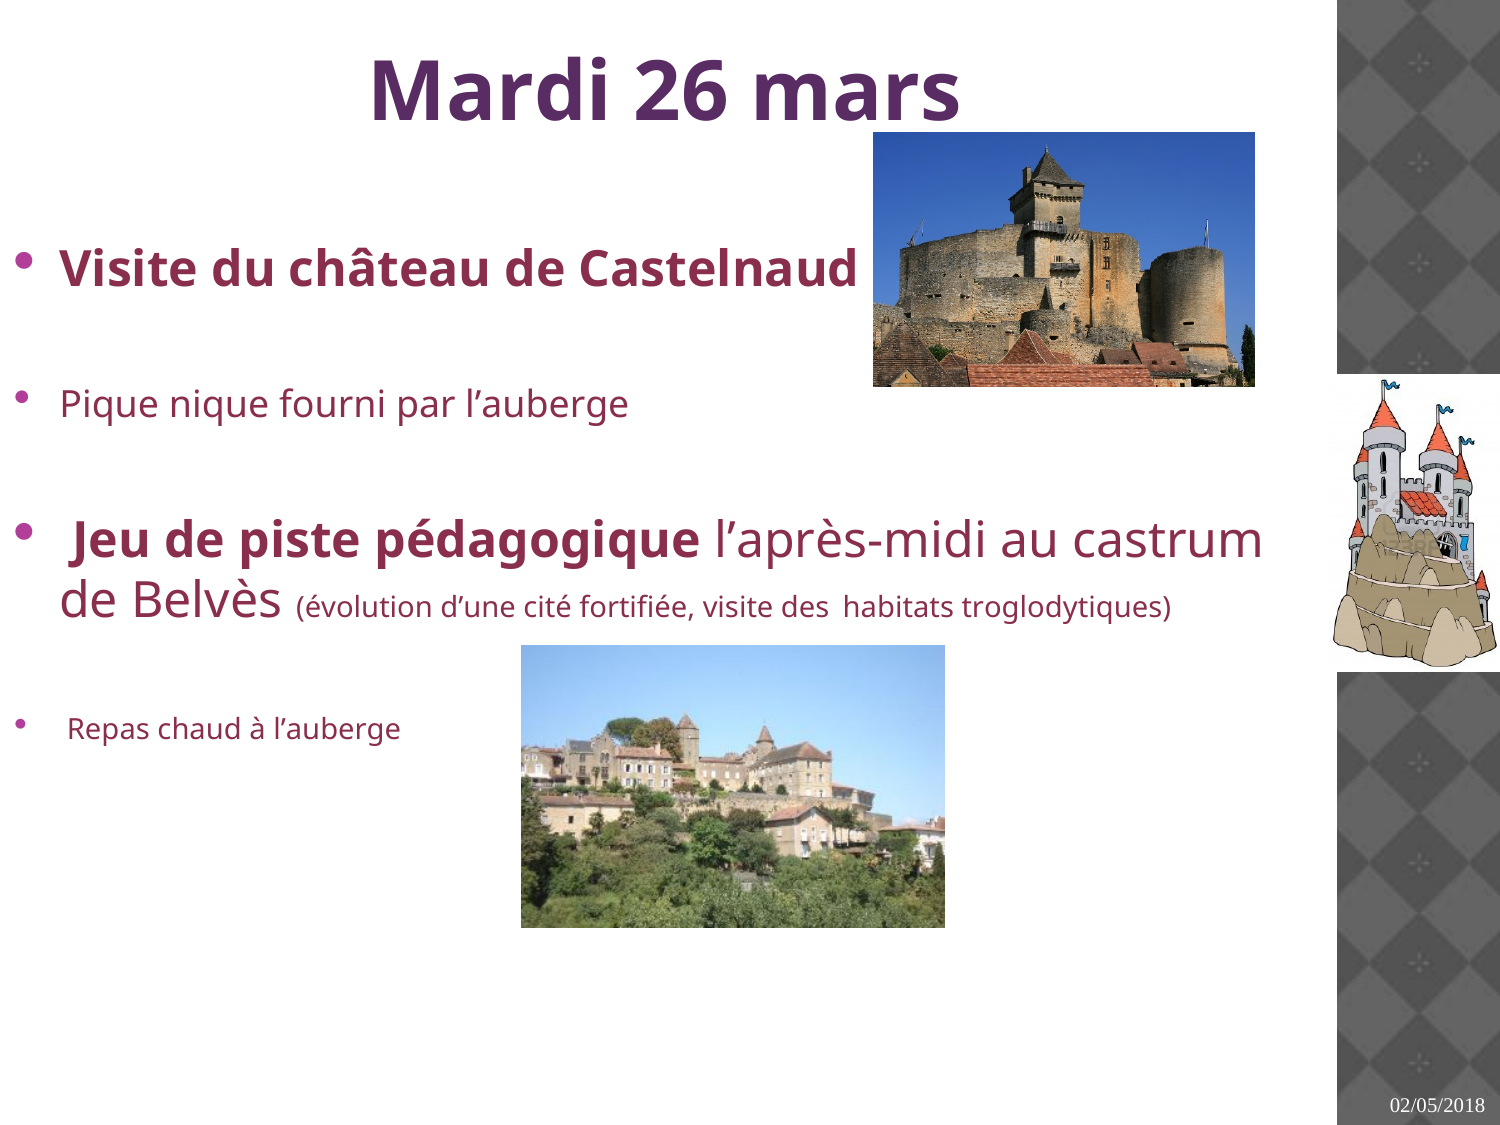

Mardi 26 mars
Visite du château de Castelnaud
Pique nique fourni par l’auberge
 Jeu de piste pédagogique l’après-midi au castrum de Belvès (évolution d’une cité fortifiée, visite des habitats troglodytiques)
 Repas chaud à l’auberge
02/05/2018